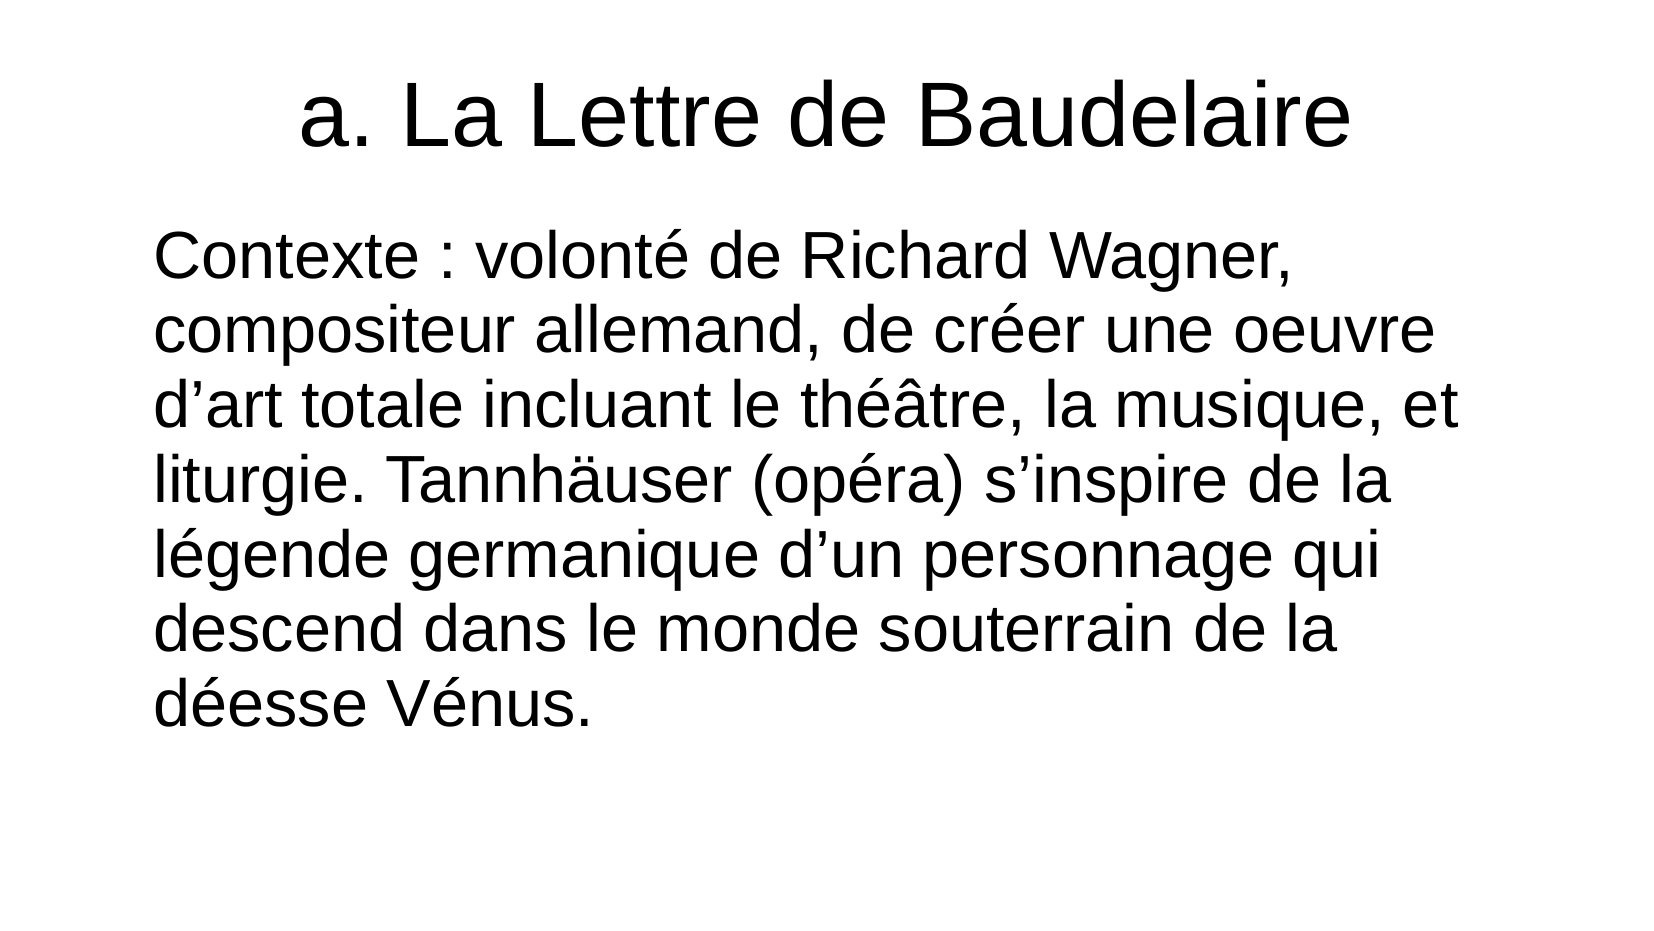

# a. La Lettre de Baudelaire
Contexte : volonté de Richard Wagner, compositeur allemand, de créer une oeuvre d’art totale incluant le théâtre, la musique, et liturgie. Tannhäuser (opéra) s’inspire de la légende germanique d’un personnage qui descend dans le monde souterrain de la déesse Vénus.